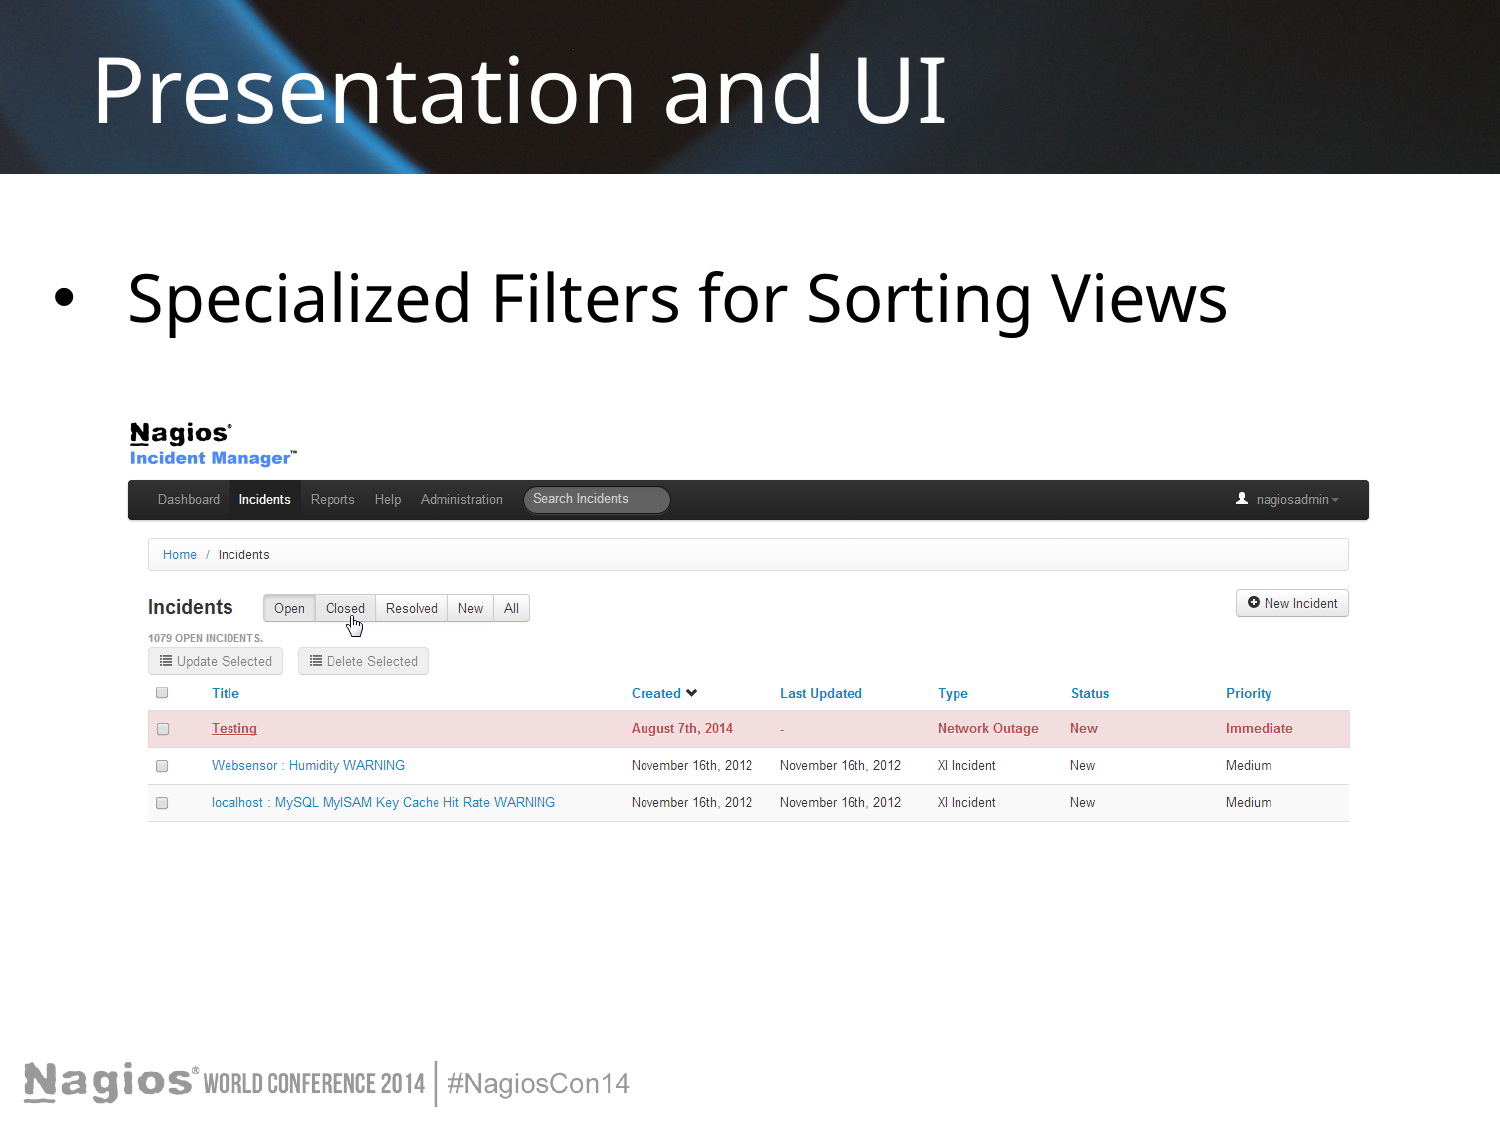

# Presentation and UI
Specialized Filters for Sorting Views